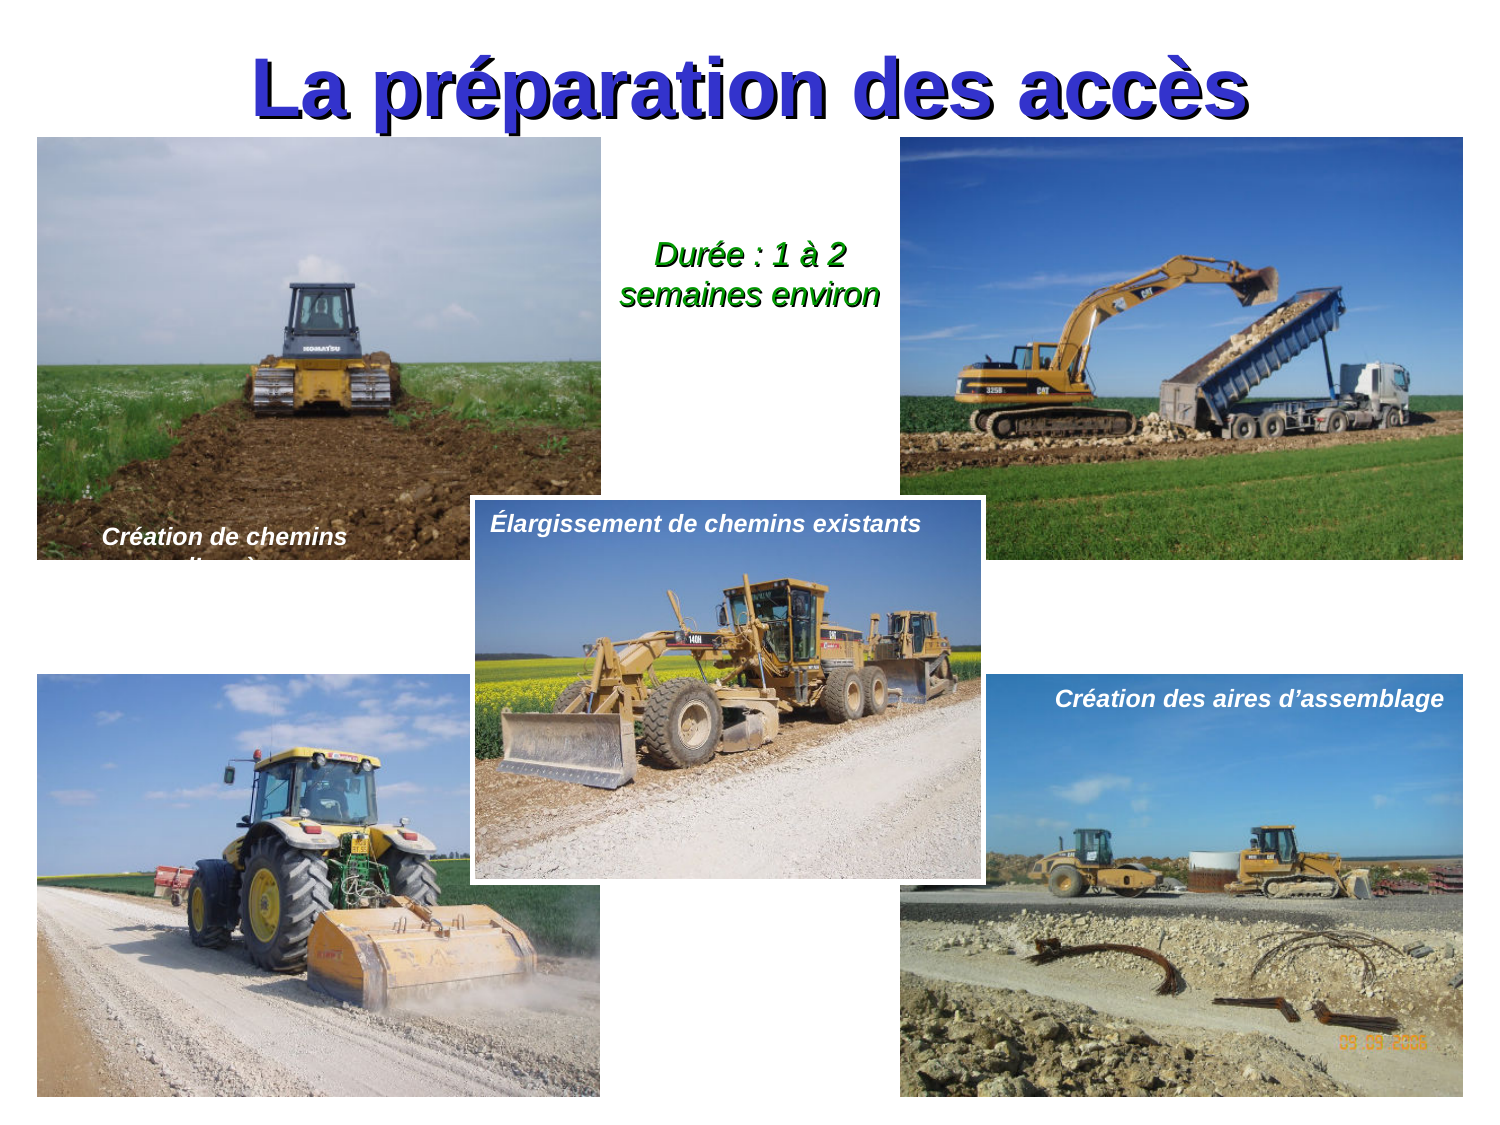

La préparation des accès
Durée : 1 à 2 semaines environ
Élargissement de chemins existants
Création de chemins d’accès
Création des aires d’assemblage